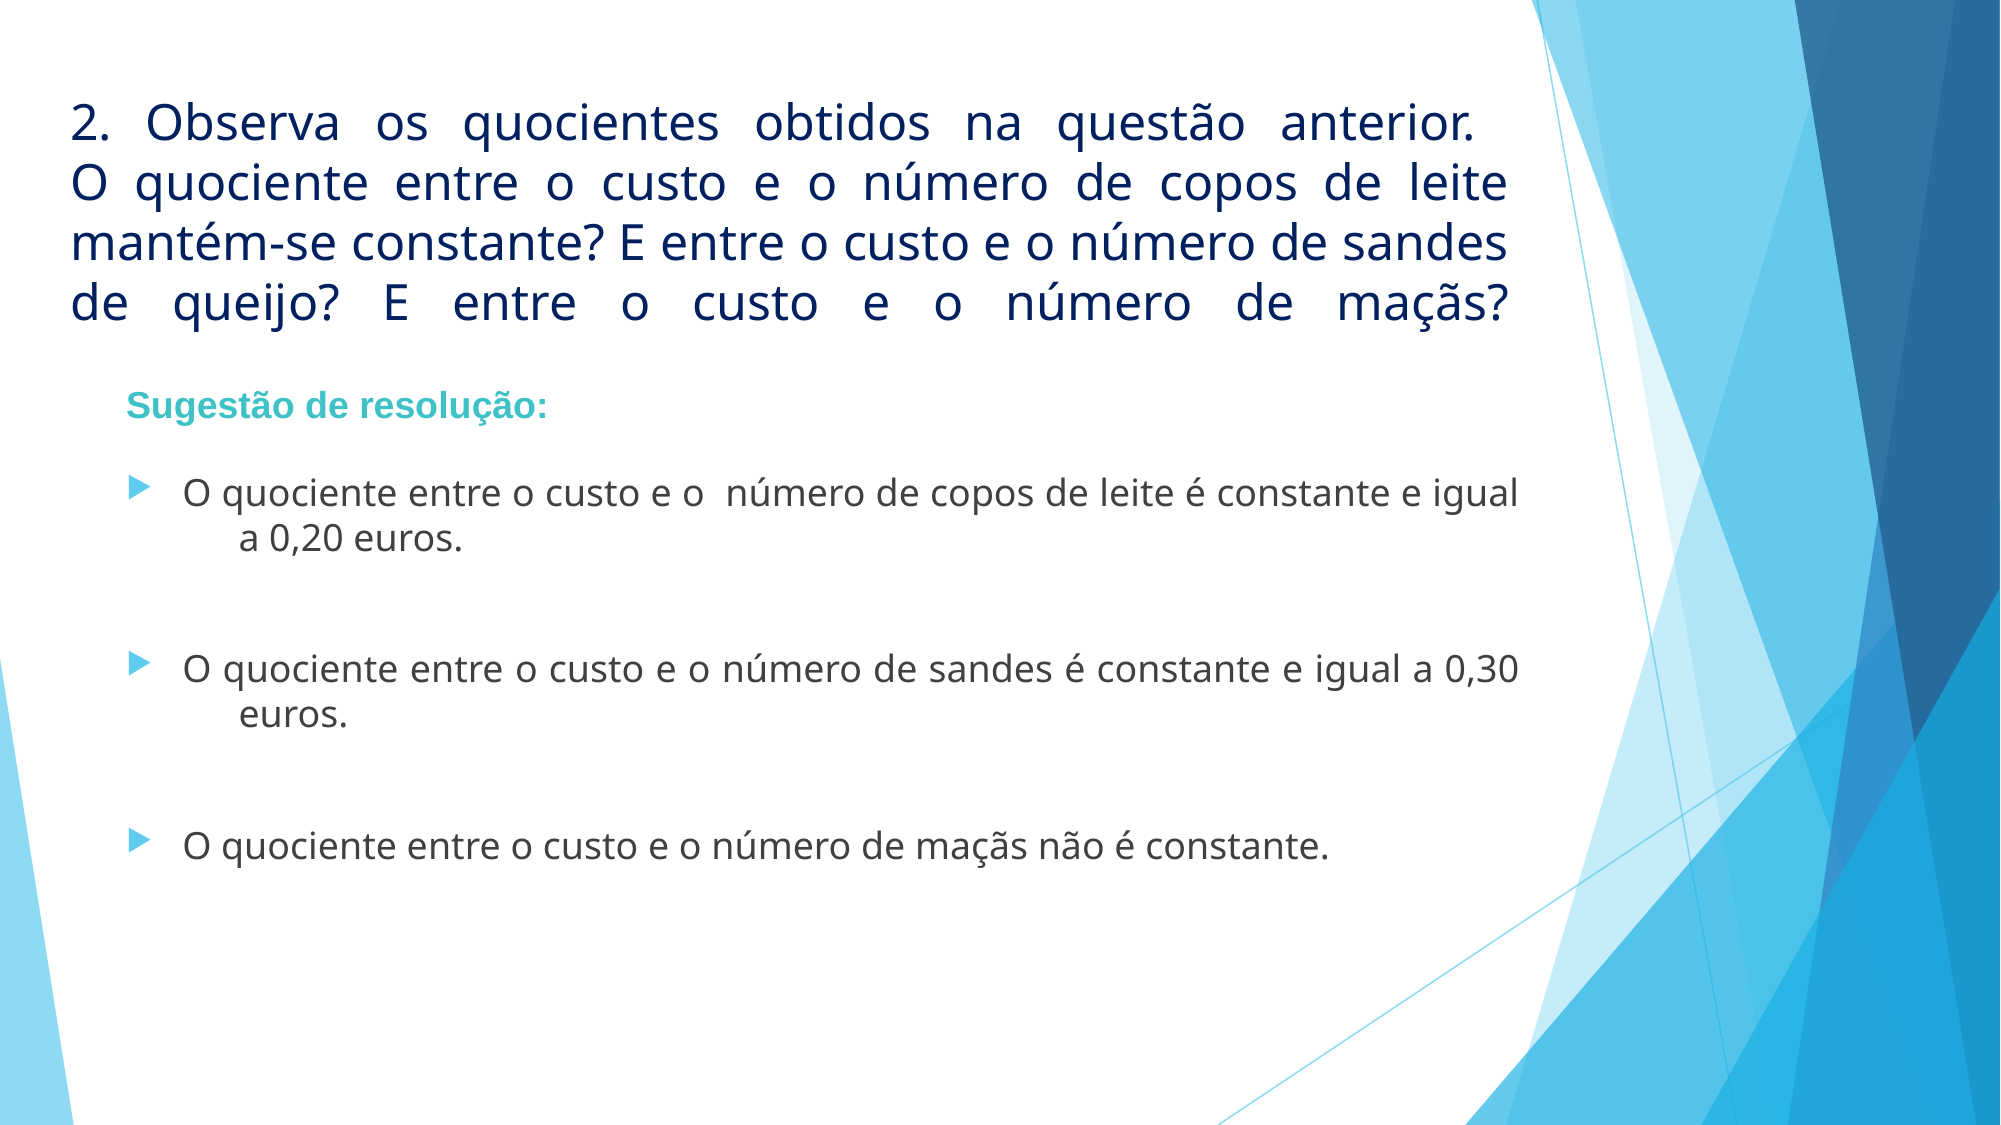

# 2.	Observa os quocientes obtidos na questão anterior. O quociente entre o custo e o número de copos de leite mantém-se constante? E entre o custo e o número de sandes de queijo? E entre o custo e o número de maçãs?
Sugestão de resolução:
O quociente entre o custo e o número de copos de leite é constante e igual a 0,20 euros.
O quociente entre o custo e o número de sandes é constante e igual a 0,30 euros.
O quociente entre o custo e o número de maçãs não é constante.